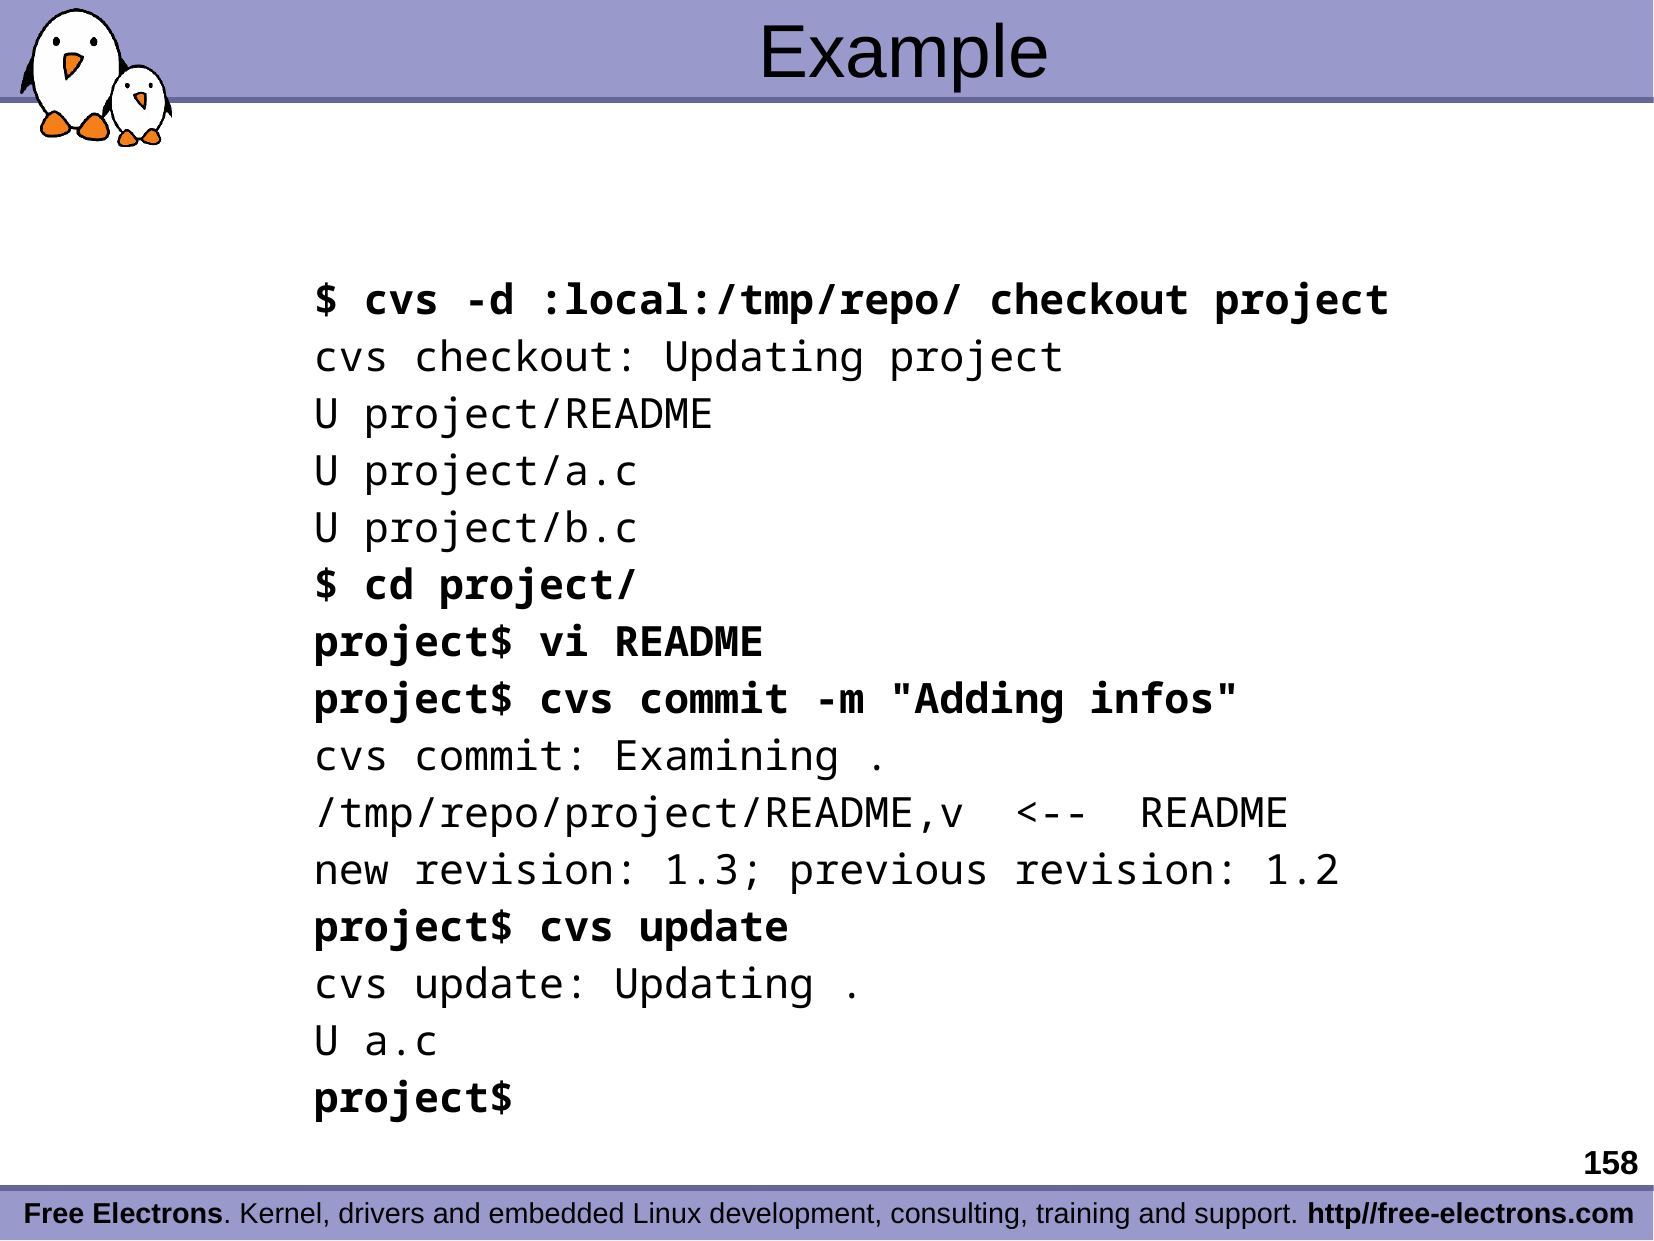

# Example
$ cvs -d :local:/tmp/repo/ checkout project
cvs checkout: Updating project
U project/README
U project/a.c
U project/b.c
$ cd project/
project$ vi README
project$ cvs commit -m "Adding infos"
cvs commit: Examining .
/tmp/repo/project/README,v <-- README
new revision: 1.3; previous revision: 1.2
project$ cvs update
cvs update: Updating .
U a.c
project$